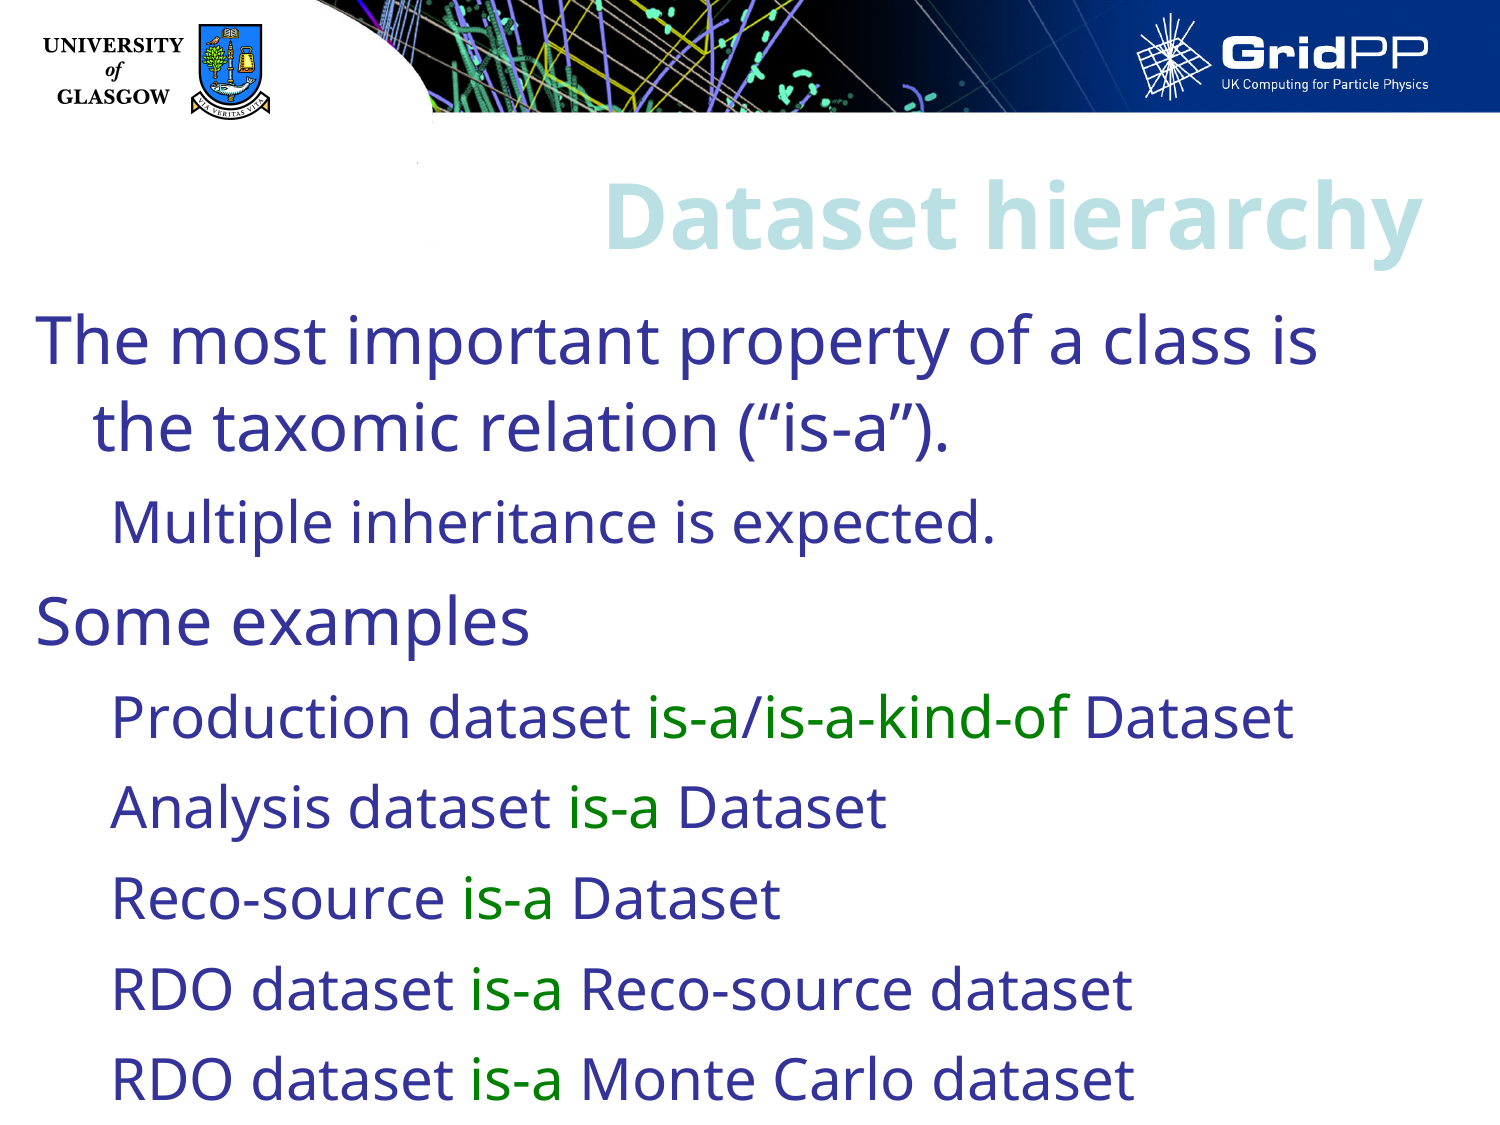

# Dataset hierarchy
The most important property of a class is the taxomic relation (“is-a”).
Multiple inheritance is expected.
Some examples
Production dataset is-a/is-a-kind-of Dataset
Analysis dataset is-a Dataset
Reco-source is-a Dataset
RDO dataset is-a Reco-source dataset
RDO dataset is-a Monte Carlo dataset
TDAQ dataset is-a Reco-source dataset